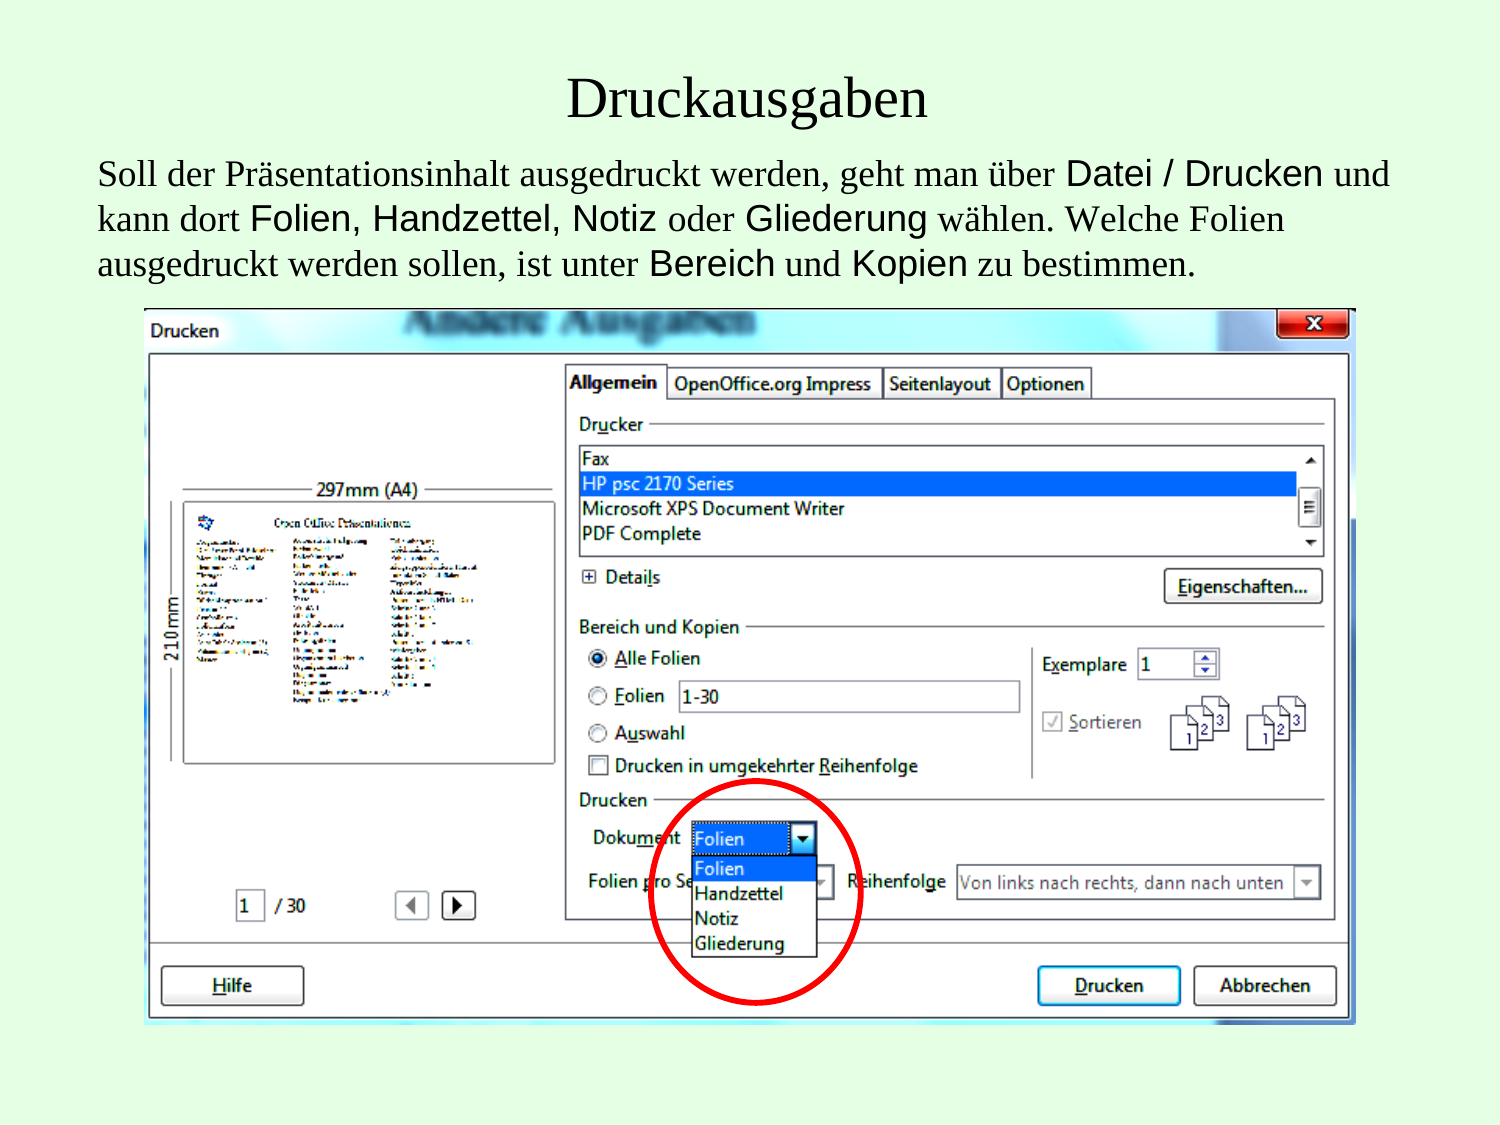

# Druckausgaben
Soll der Präsentationsinhalt ausgedruckt werden, geht man über Datei / Drucken und kann dort Folien, Handzettel, Notiz oder Gliederung wählen. Welche Folien ausgedruckt werden sollen, ist unter Bereich und Kopien zu bestimmen.